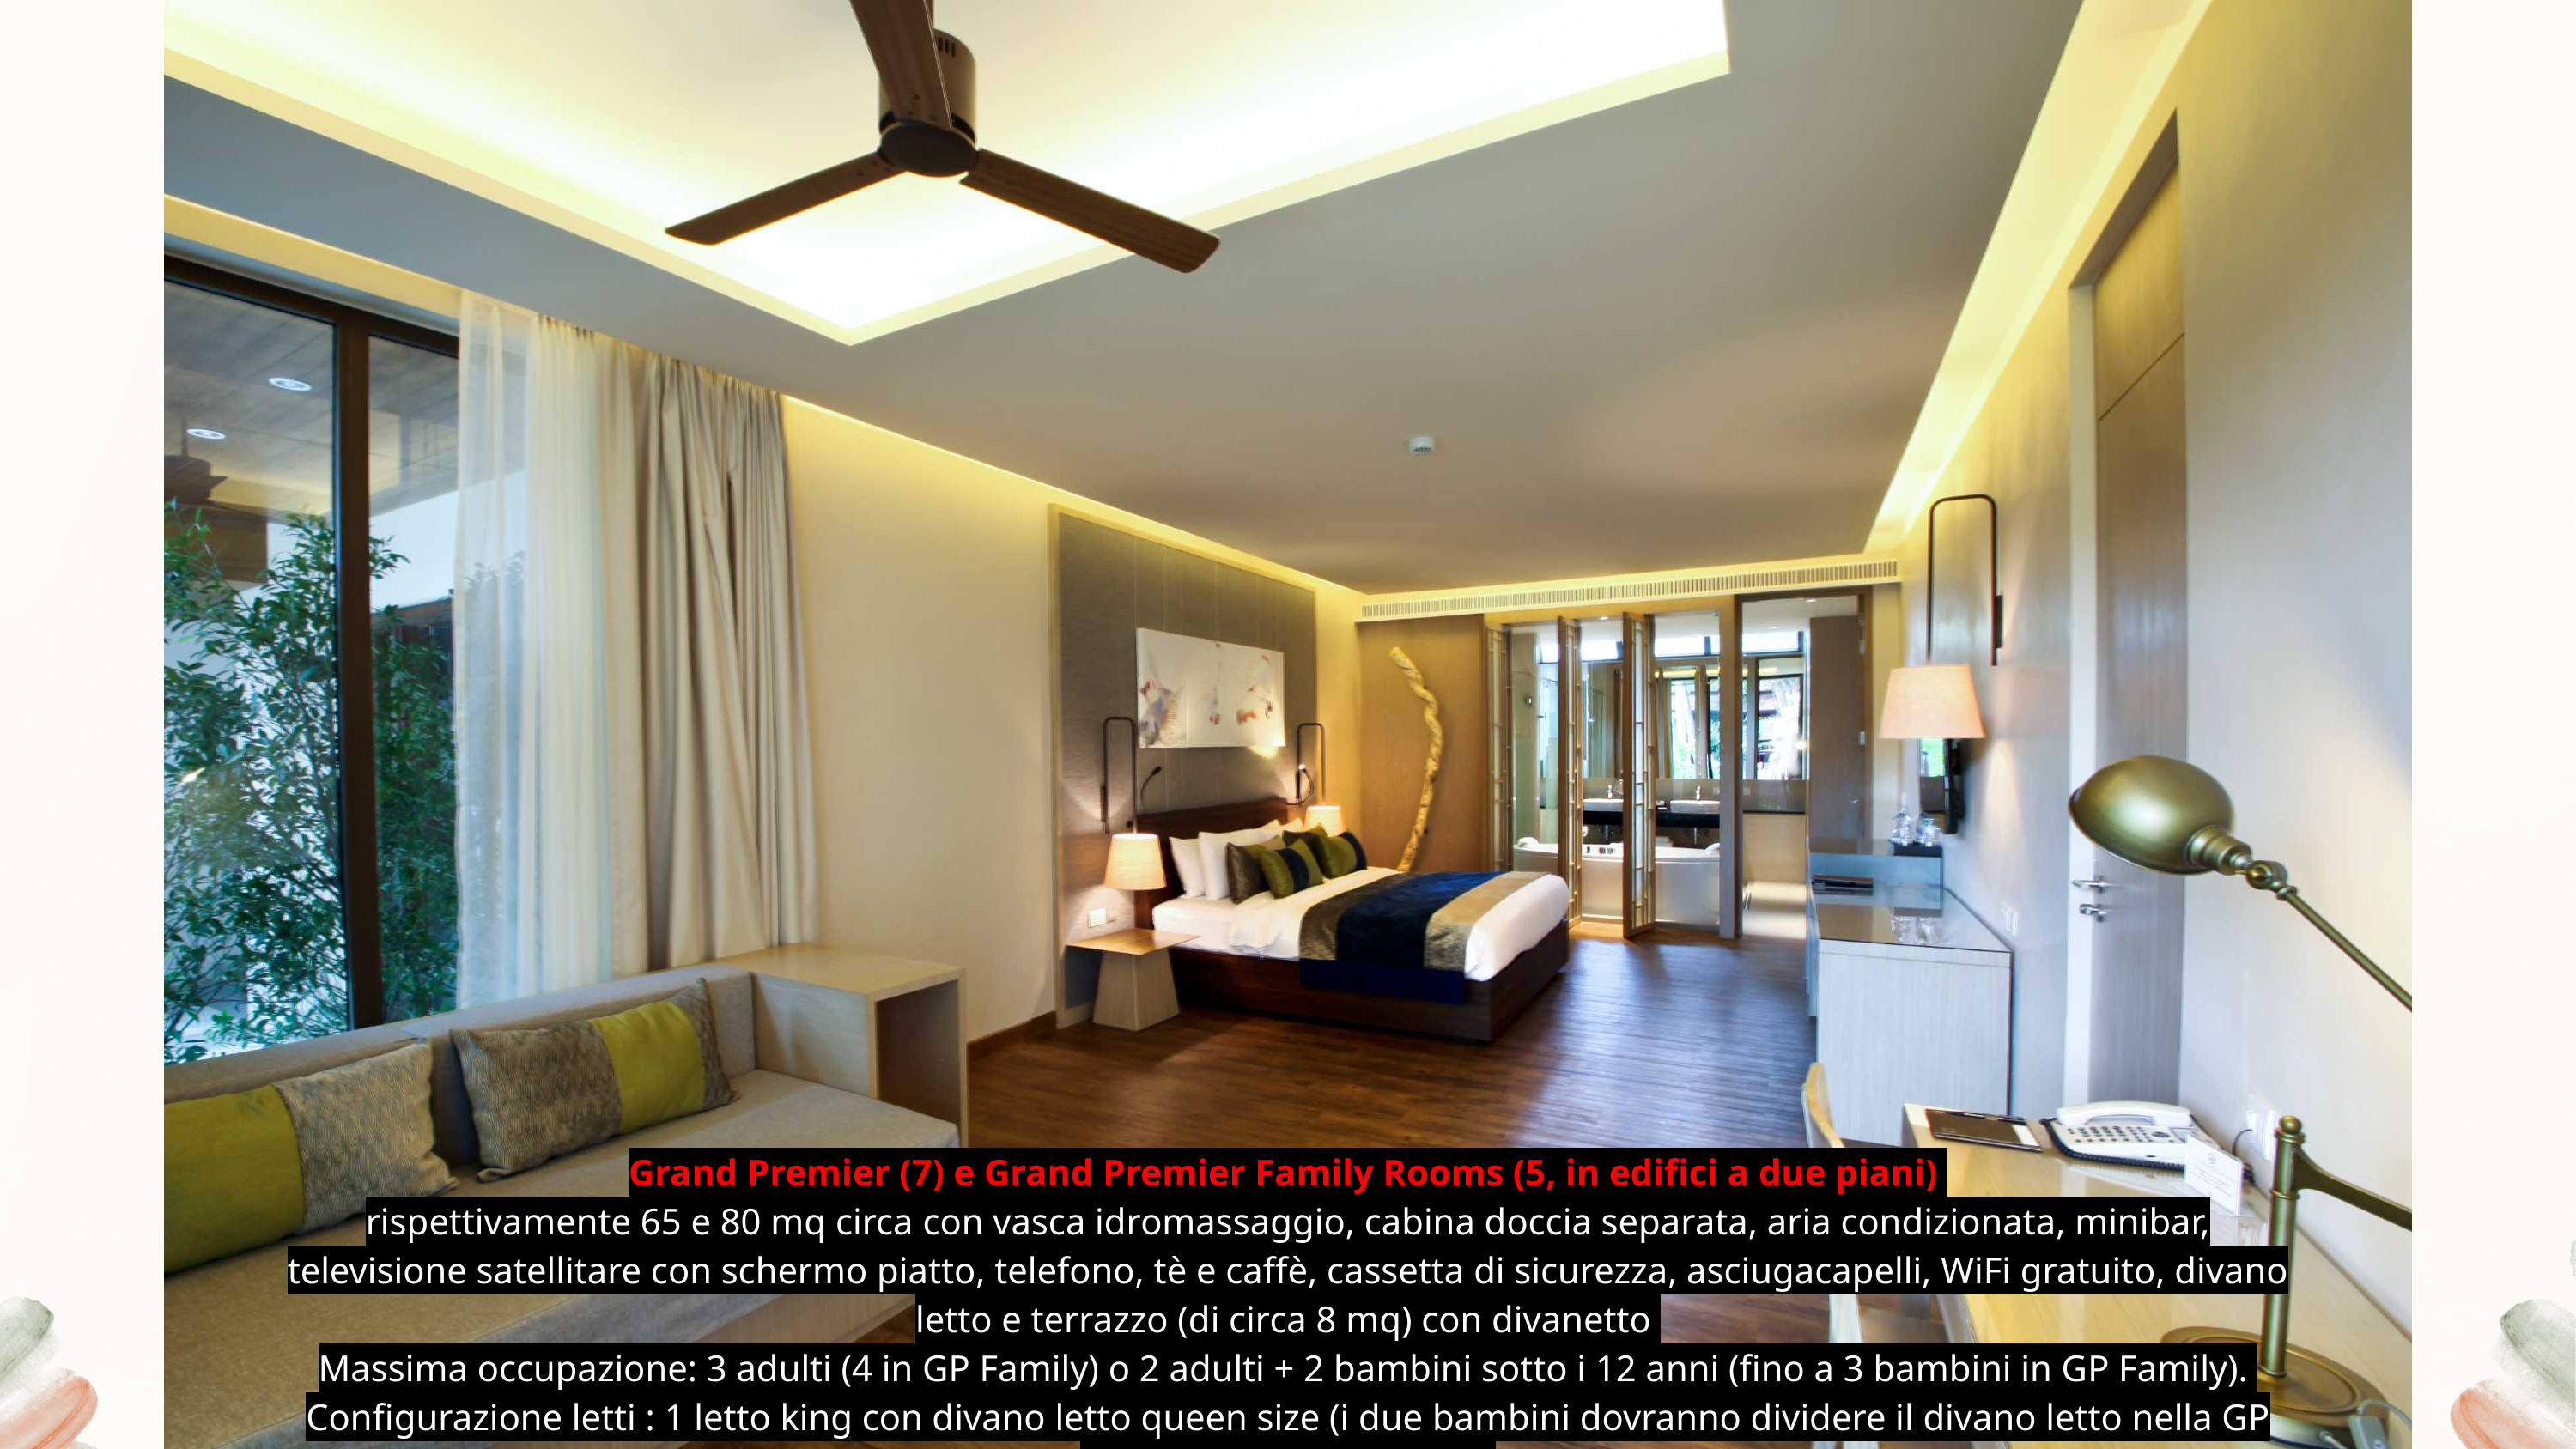

Grand Premier (7) e Grand Premier Family Rooms (5, in edifici a due piani)
rispettivamente 65 e 80 mq circa con vasca idromassaggio, cabina doccia separata, aria condizionata, minibar, televisione satellitare con schermo piatto, telefono, tè e caffè, cassetta di sicurezza, asciugacapelli, WiFi gratuito, divano letto e terrazzo (di circa 8 mq) con divanetto
Massima occupazione: 3 adulti (4 in GP Family) o 2 adulti + 2 bambini sotto i 12 anni (fino a 3 bambini in GP Family).
Configurazione letti : 1 letto king con divano letto queen size (i due bambini dovranno dividere il divano letto nella GP Family) e letto aggiunto.
Vista : Giardini **Ideale per famiglie**